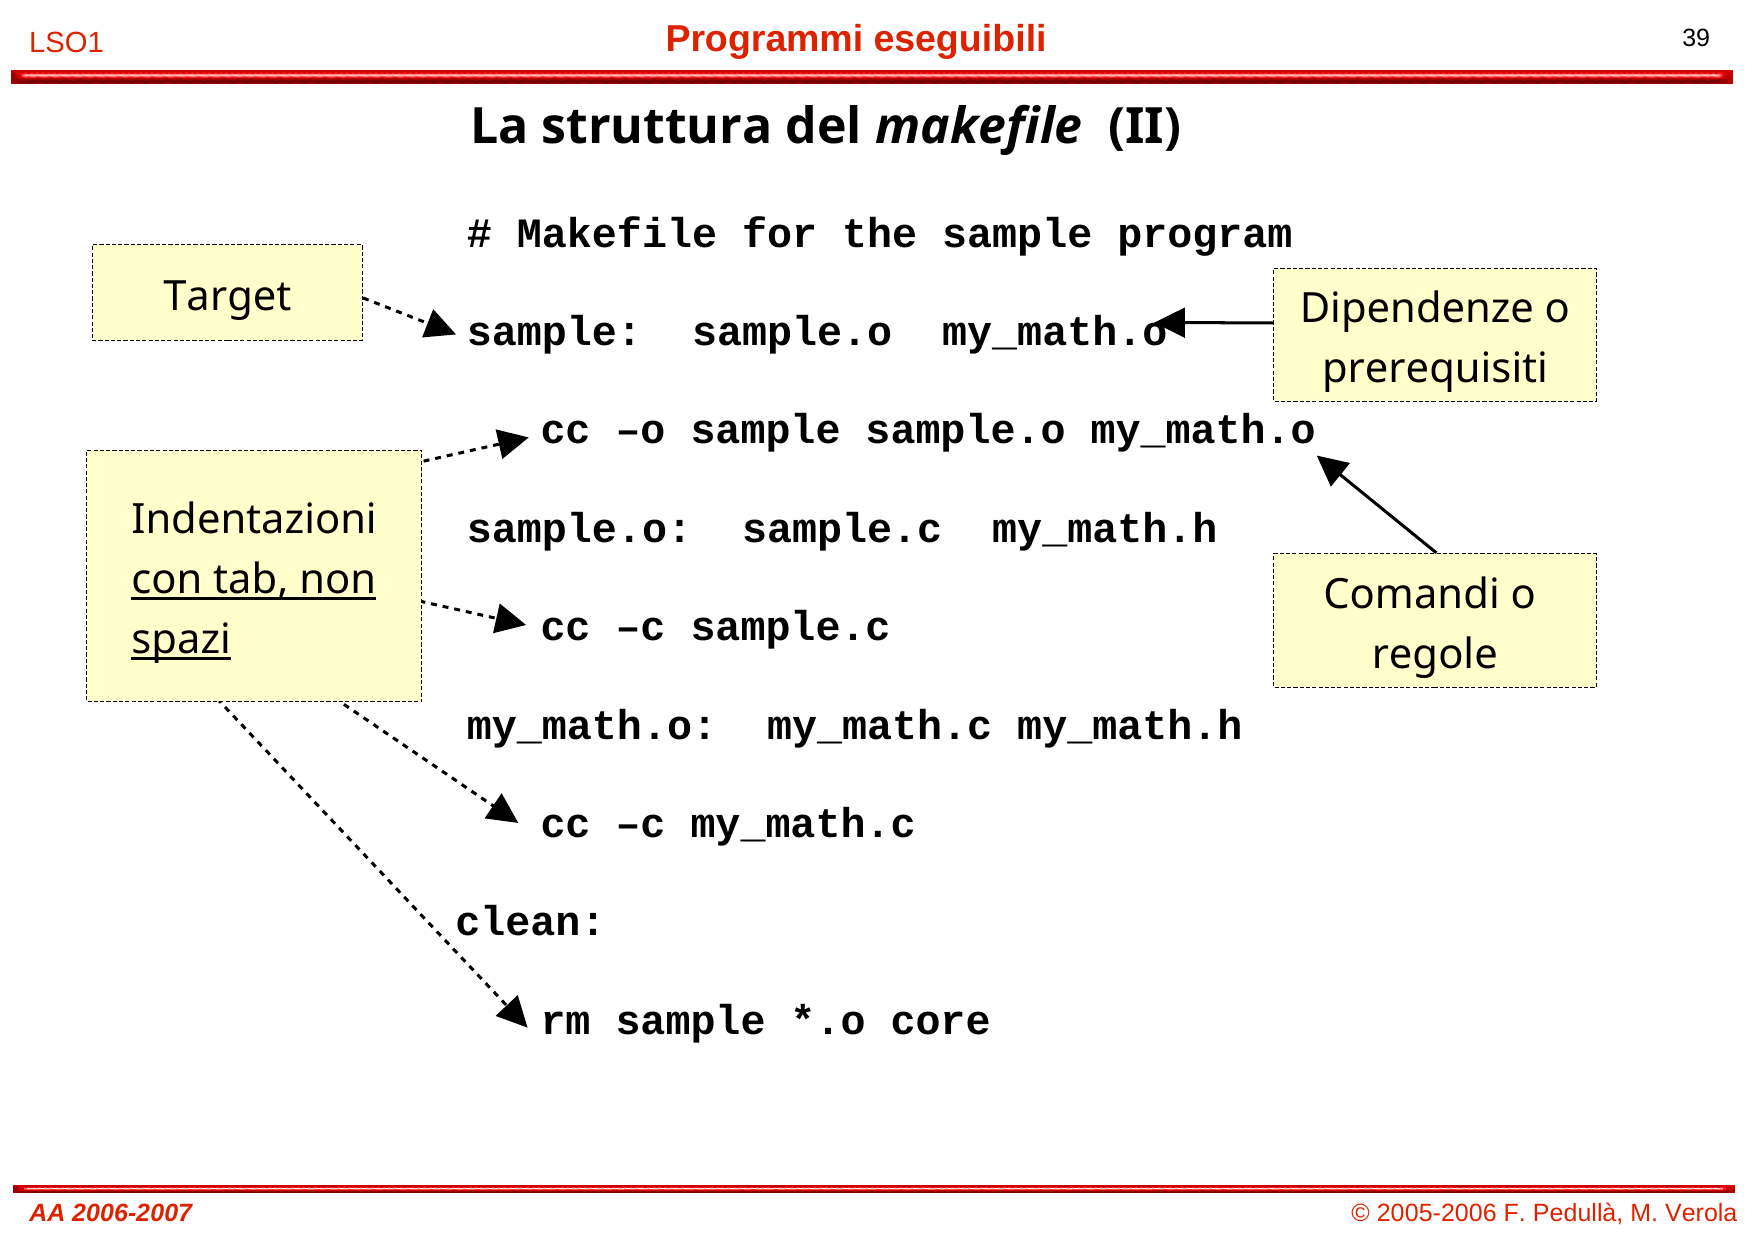

# La struttura del makefile (II)
	# Makefile for the sample program
	sample: sample.o my_math.o
		cc –o sample sample.o my_math.o
	sample.o: sample.c my_math.h
		cc –c sample.c
	my_math.o: my_math.c my_math.h
		cc –c my_math.c
clean:
		rm sample *.o core
Target
Target
Dipendenze o
prerequisiti
Indentazioni
con tab, non
spazi
Comandi o
regole